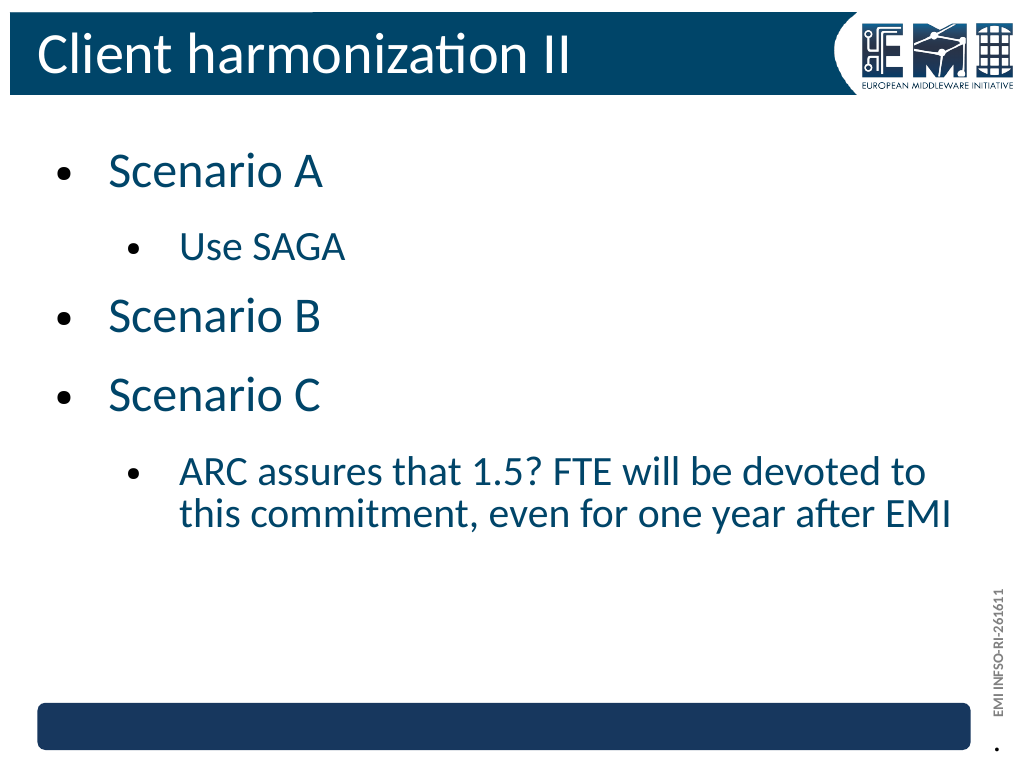

# Client harmonization II
Scenario A
Use SAGA
Scenario B
Scenario C
ARC assures that 1.5? FTE will be devoted to this commitment, even for one year after EMI